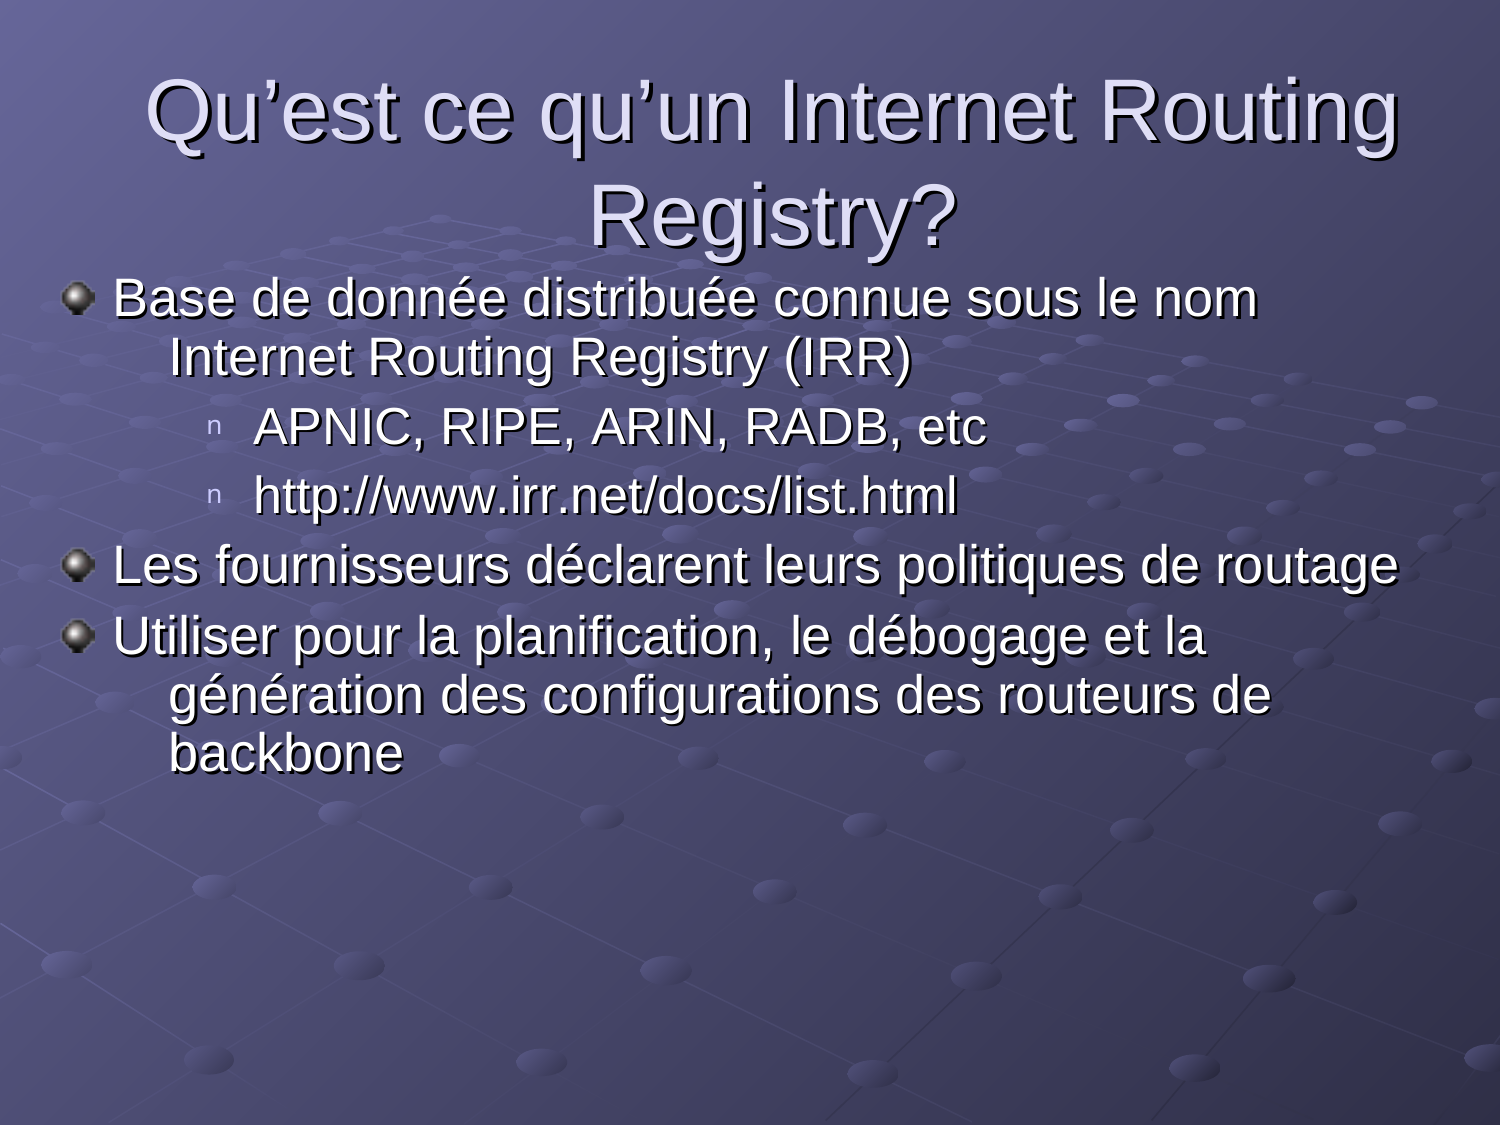

# Qu’est ce qu’un Internet Routing Registry?
Base de donnée distribuée connue sous le nom Internet Routing Registry (IRR)
APNIC, RIPE, ARIN, RADB, etc
http://www.irr.net/docs/list.html
Les fournisseurs déclarent leurs politiques de routage
Utiliser pour la planification, le débogage et la génération des configurations des routeurs de backbone